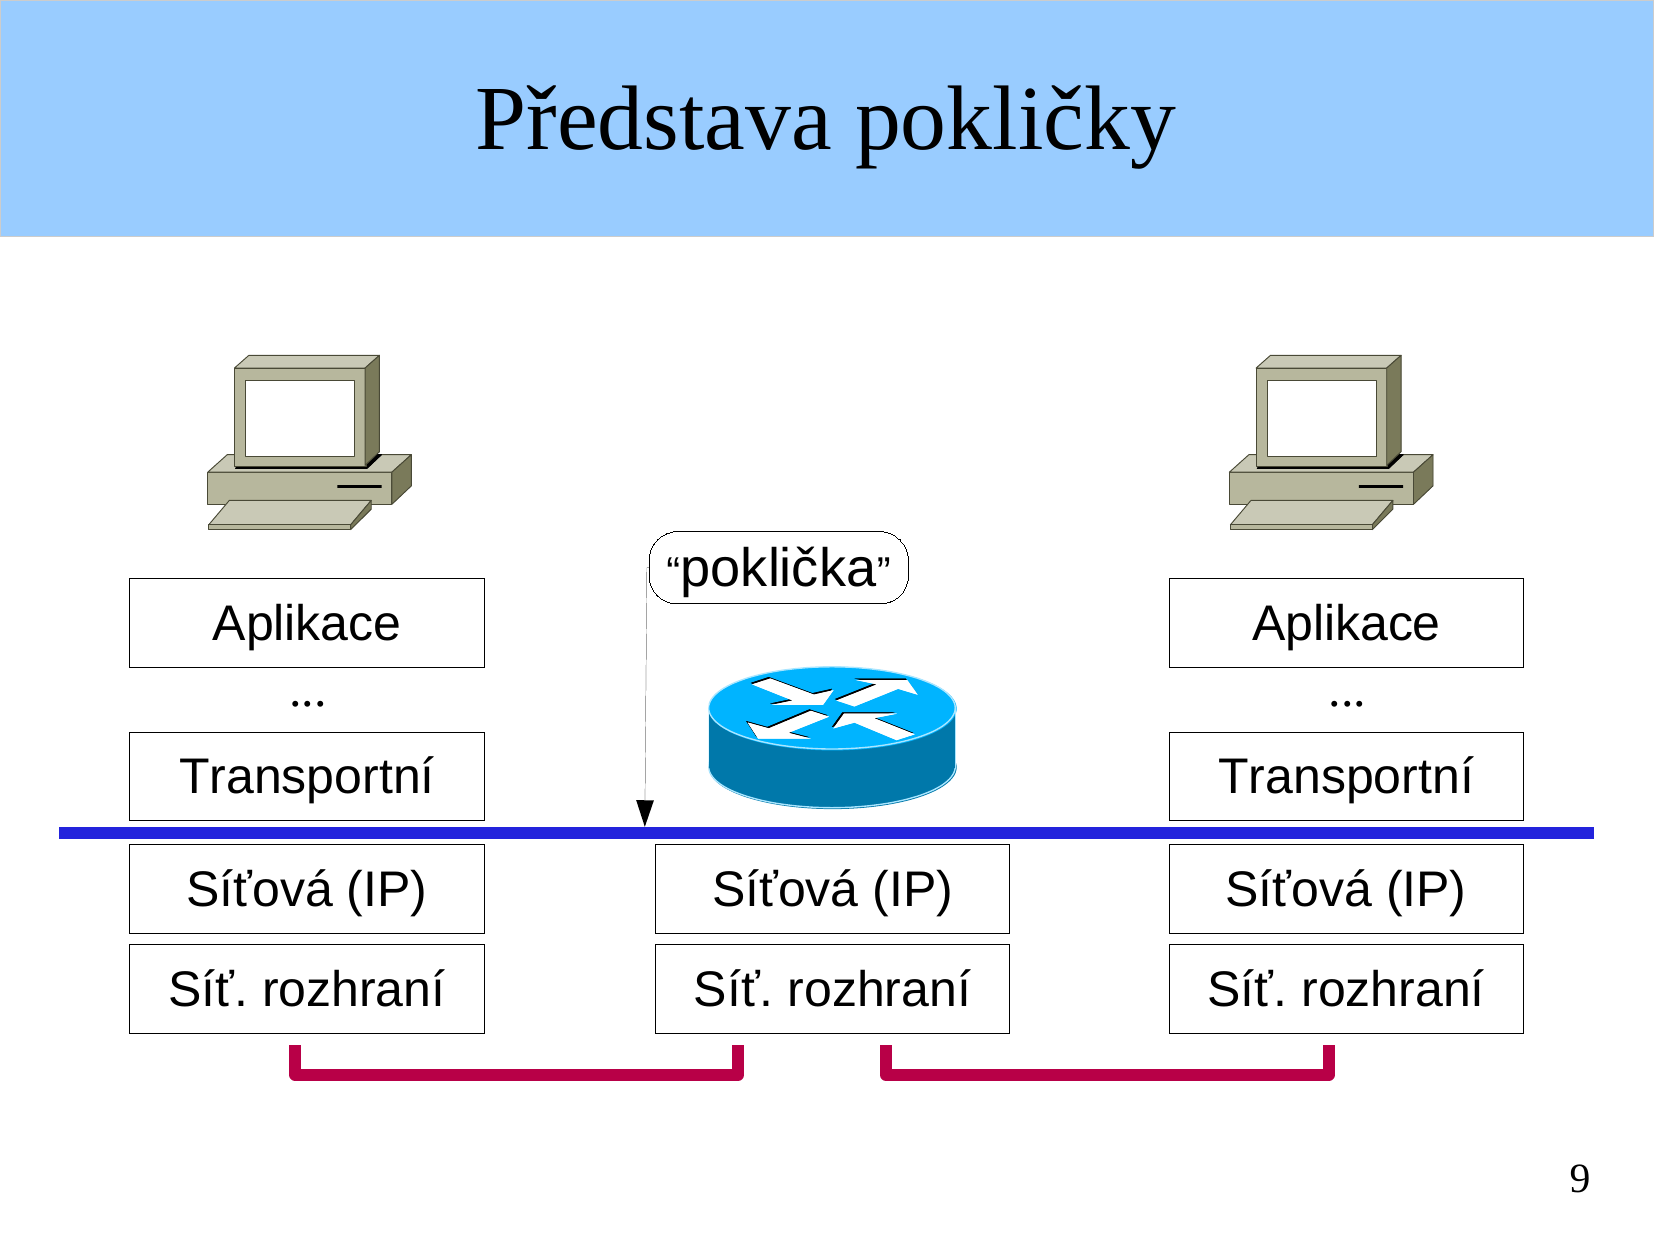

# Představa pokličky
Aplikace
Aplikace
...
...
Transportní
Transportní
Síťová (IP)
Síťová (IP)
Síťová (IP)
Síť. rozhraní
Síť. rozhraní
Síť. rozhraní